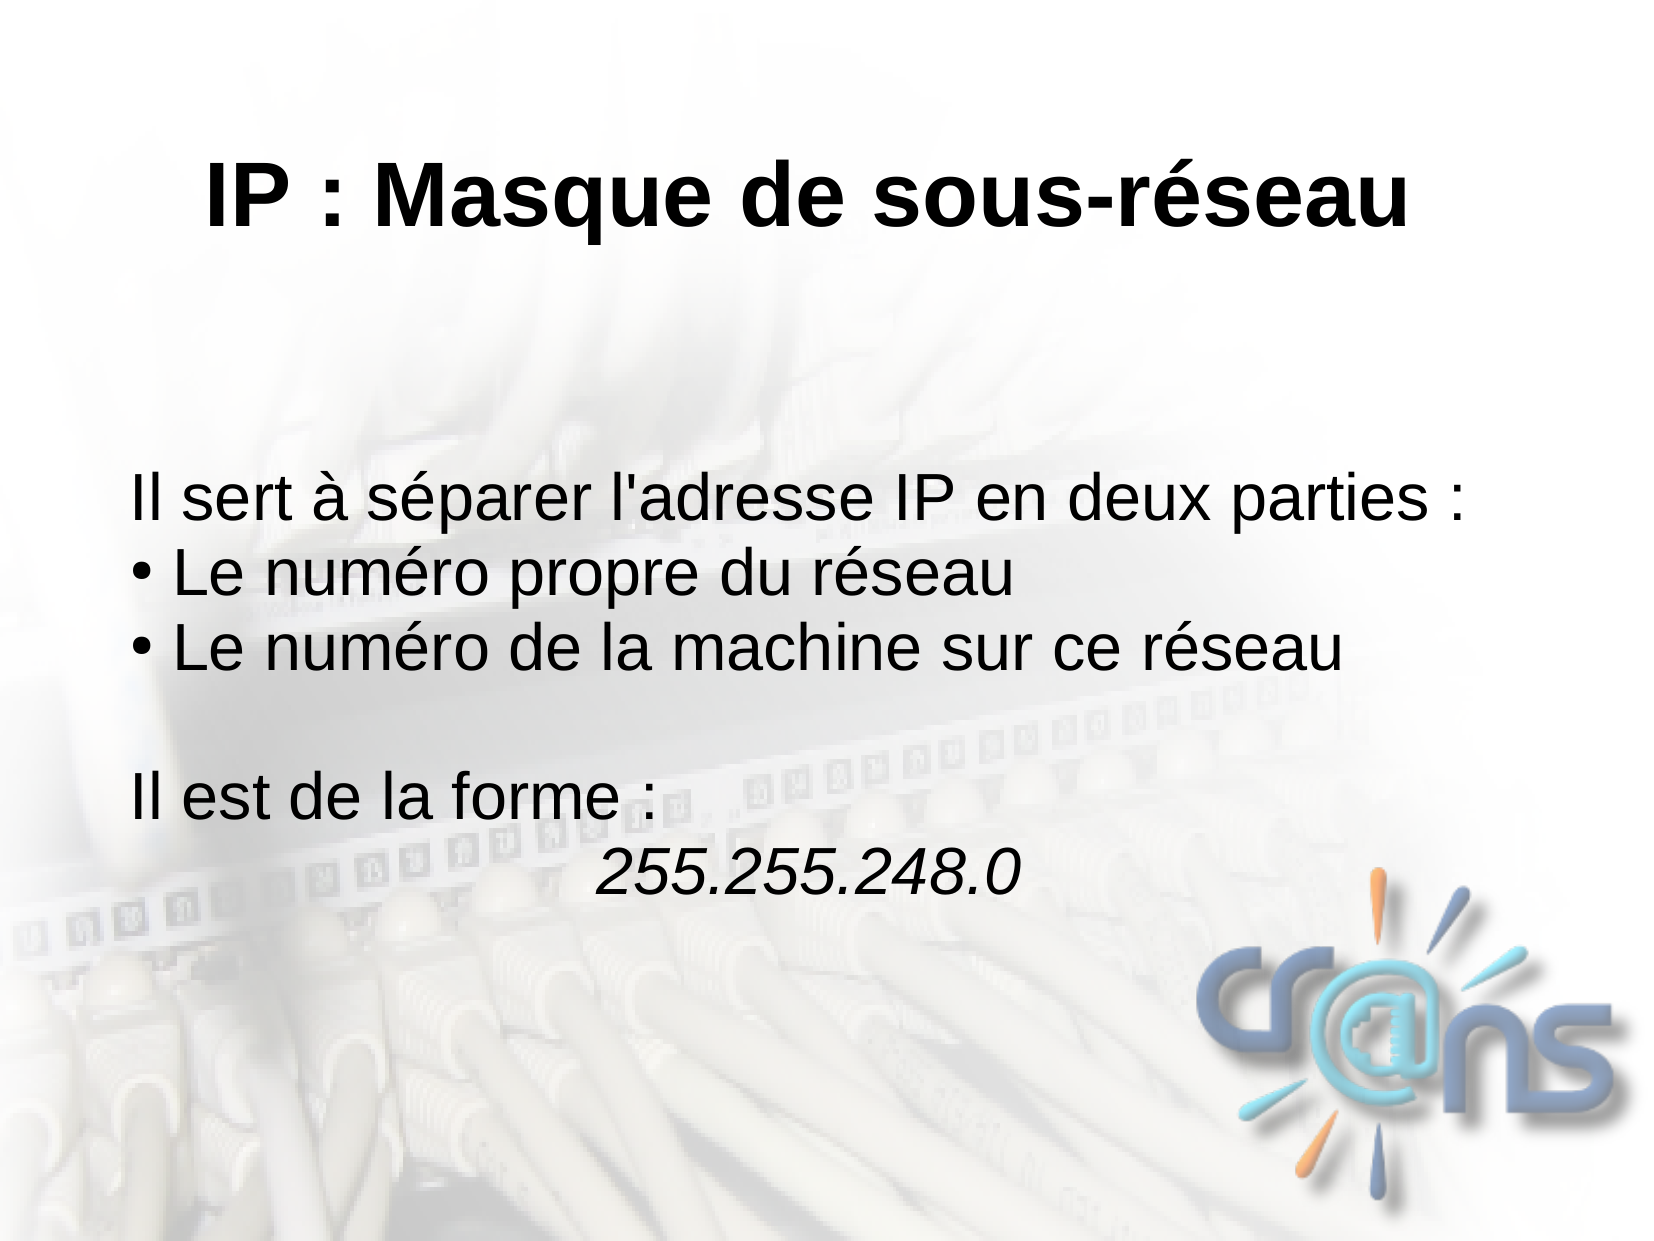

# IP : Masque de sous-réseau
Il sert à séparer l'adresse IP en deux parties :
 Le numéro propre du réseau
 Le numéro de la machine sur ce réseau
Il est de la forme :
255.255.248.0